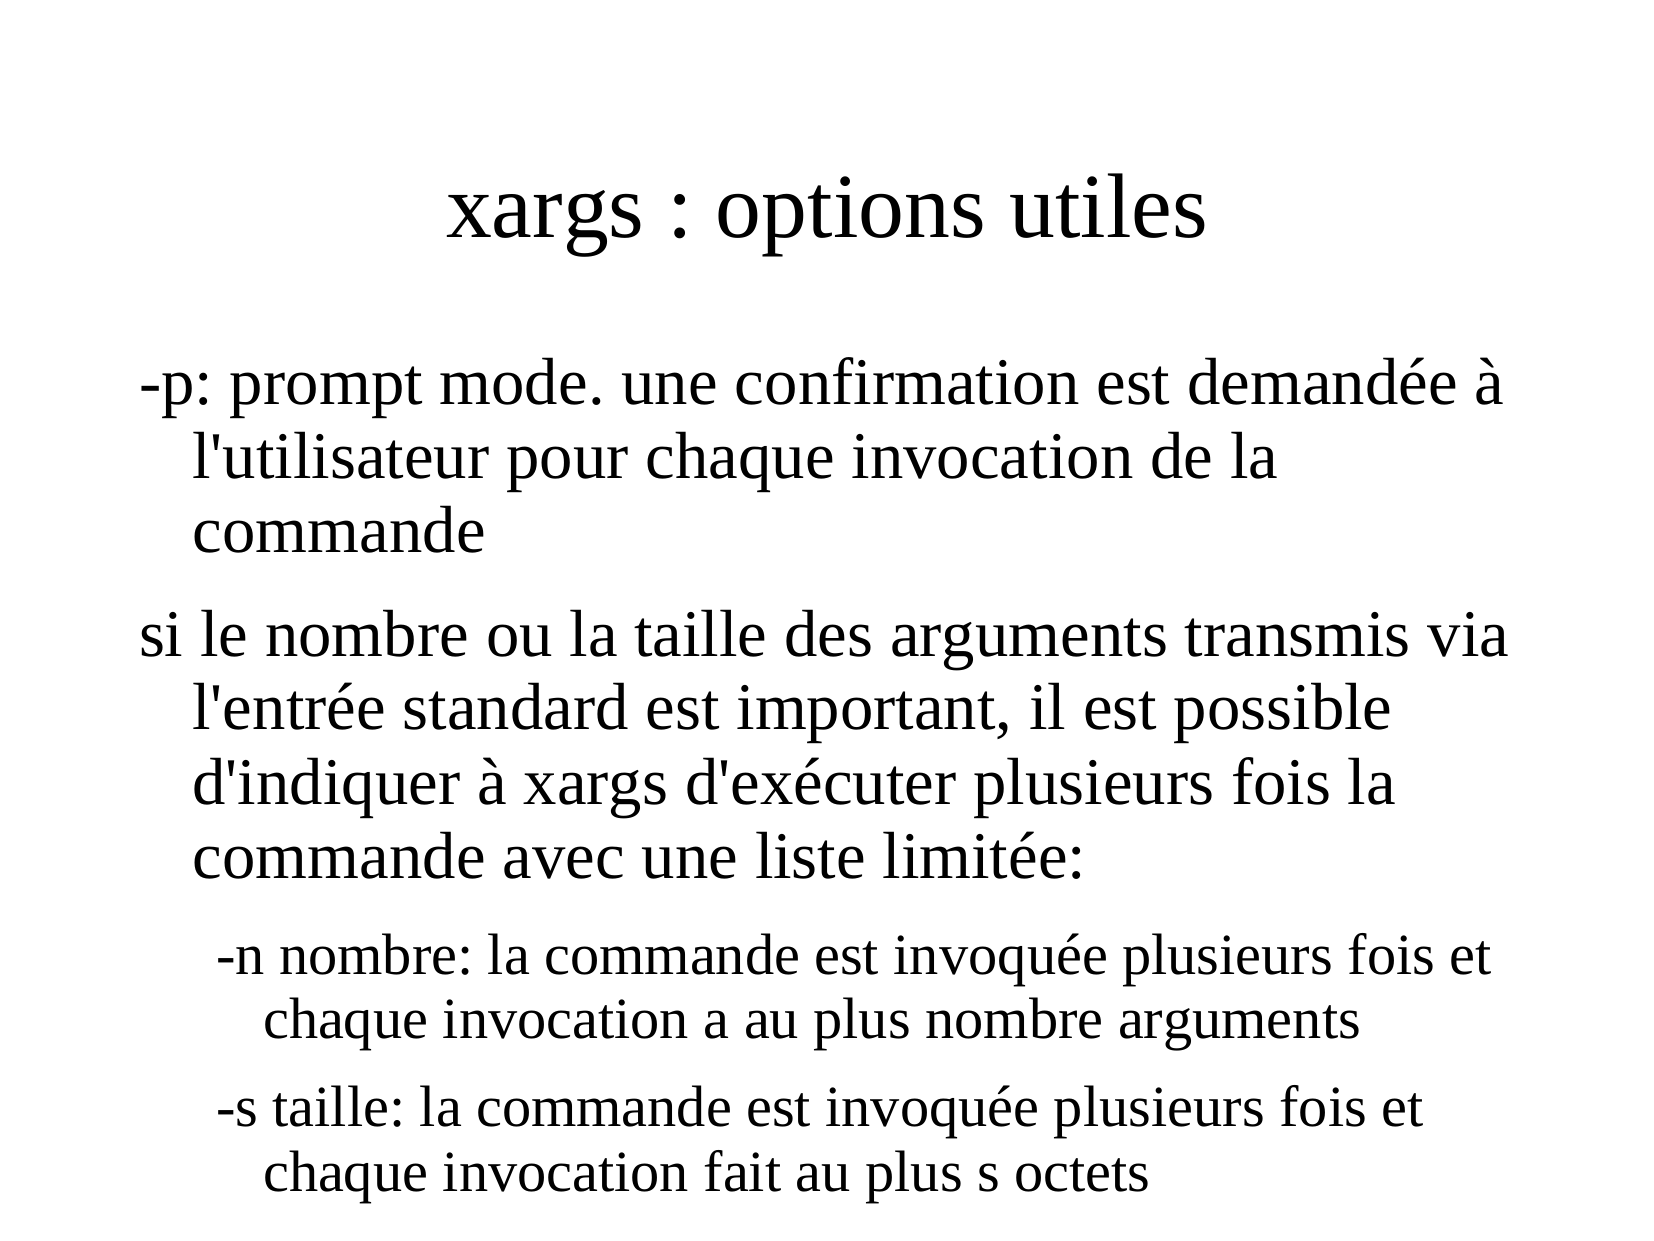

# xargs : options utiles
-p: prompt mode. une confirmation est demandée à l'utilisateur pour chaque invocation de la commande
si le nombre ou la taille des arguments transmis via l'entrée standard est important, il est possible d'indiquer à xargs d'exécuter plusieurs fois la commande avec une liste limitée:
-n nombre: la commande est invoquée plusieurs fois et chaque invocation a au plus nombre arguments
-s taille: la commande est invoquée plusieurs fois et chaque invocation fait au plus s octets